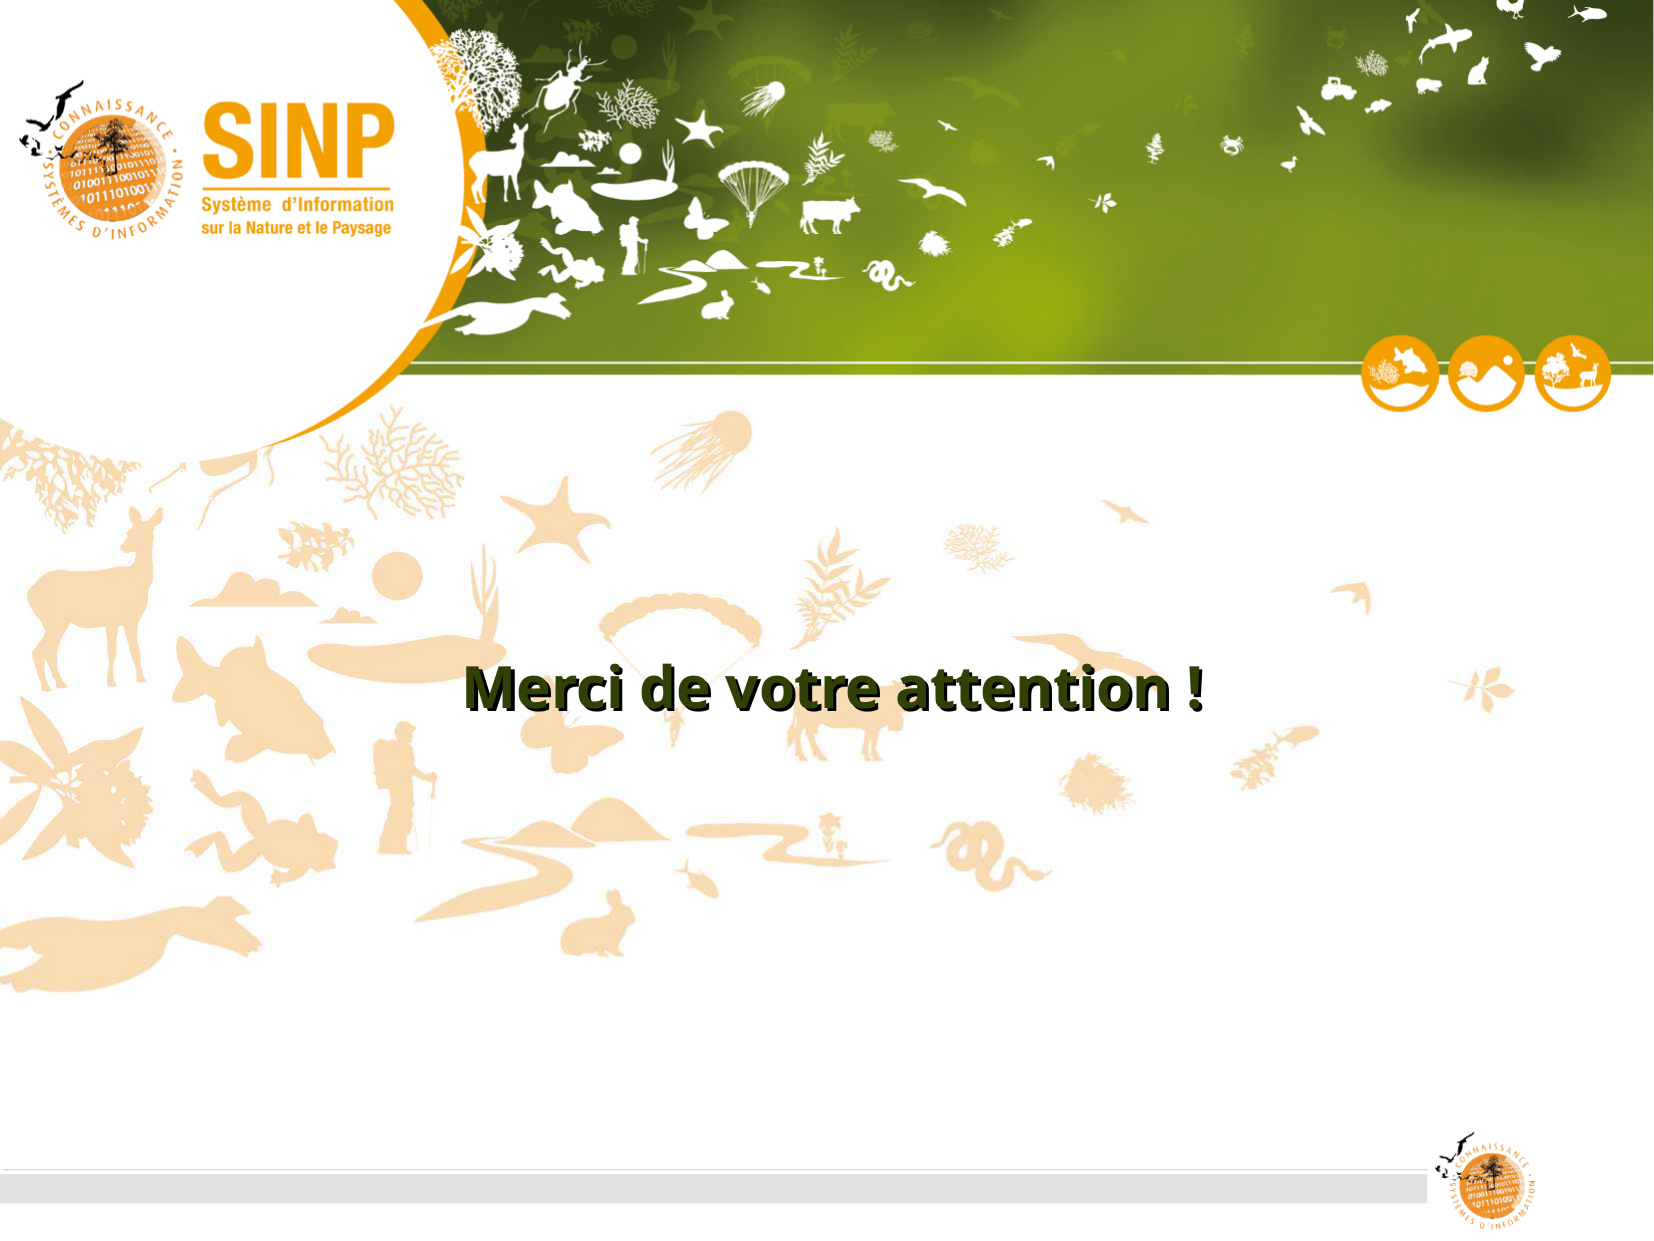

# Merci de votre attention !
GT ERC - 06/02/2015
30